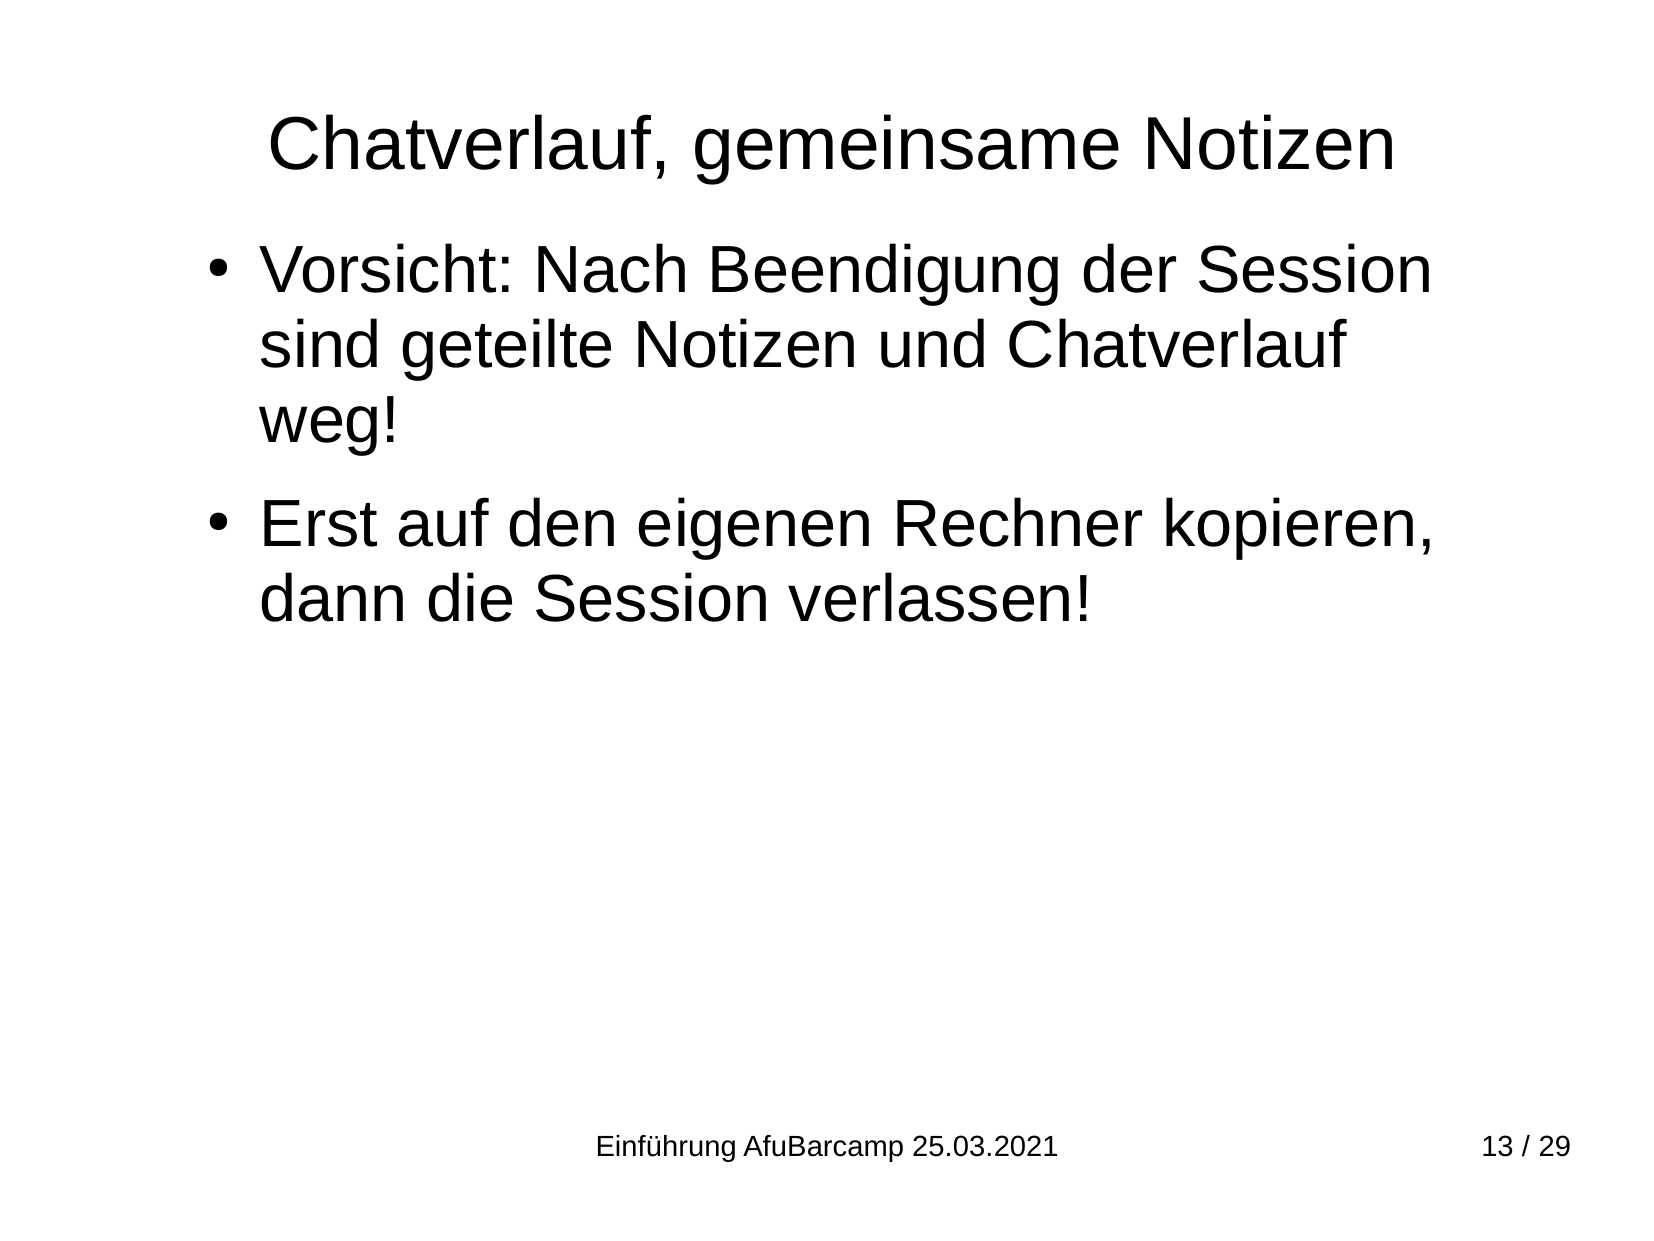

# Chatverlauf, gemeinsame Notizen
Vorsicht: Nach Beendigung der Session sind geteilte Notizen und Chatverlauf weg!
Erst auf den eigenen Rechner kopieren,
dann die Session verlassen!